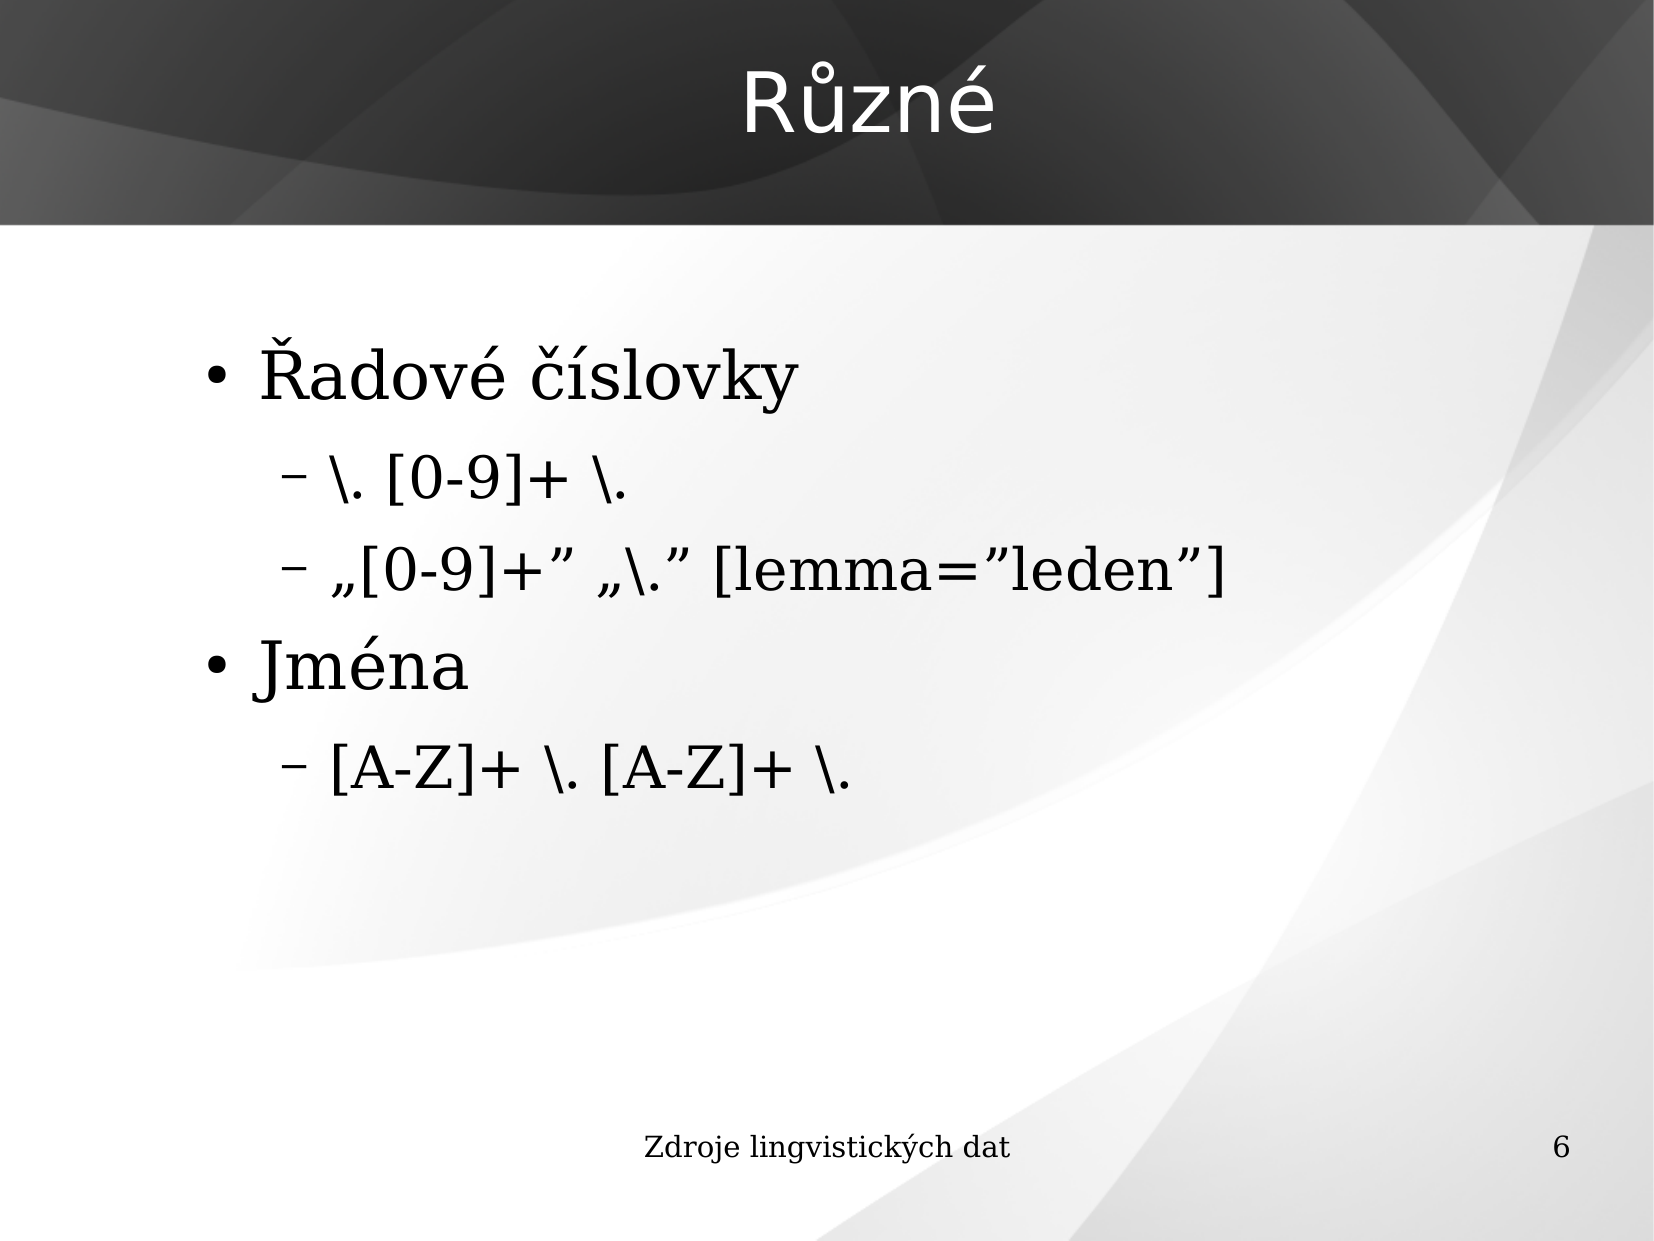

# Různé
Řadové číslovky
\. [0-9]+ \.
„[0-9]+” „\.” [lemma=”leden”]
Jména
[A-Z]+ \. [A-Z]+ \.
Zdroje lingvistických dat
6